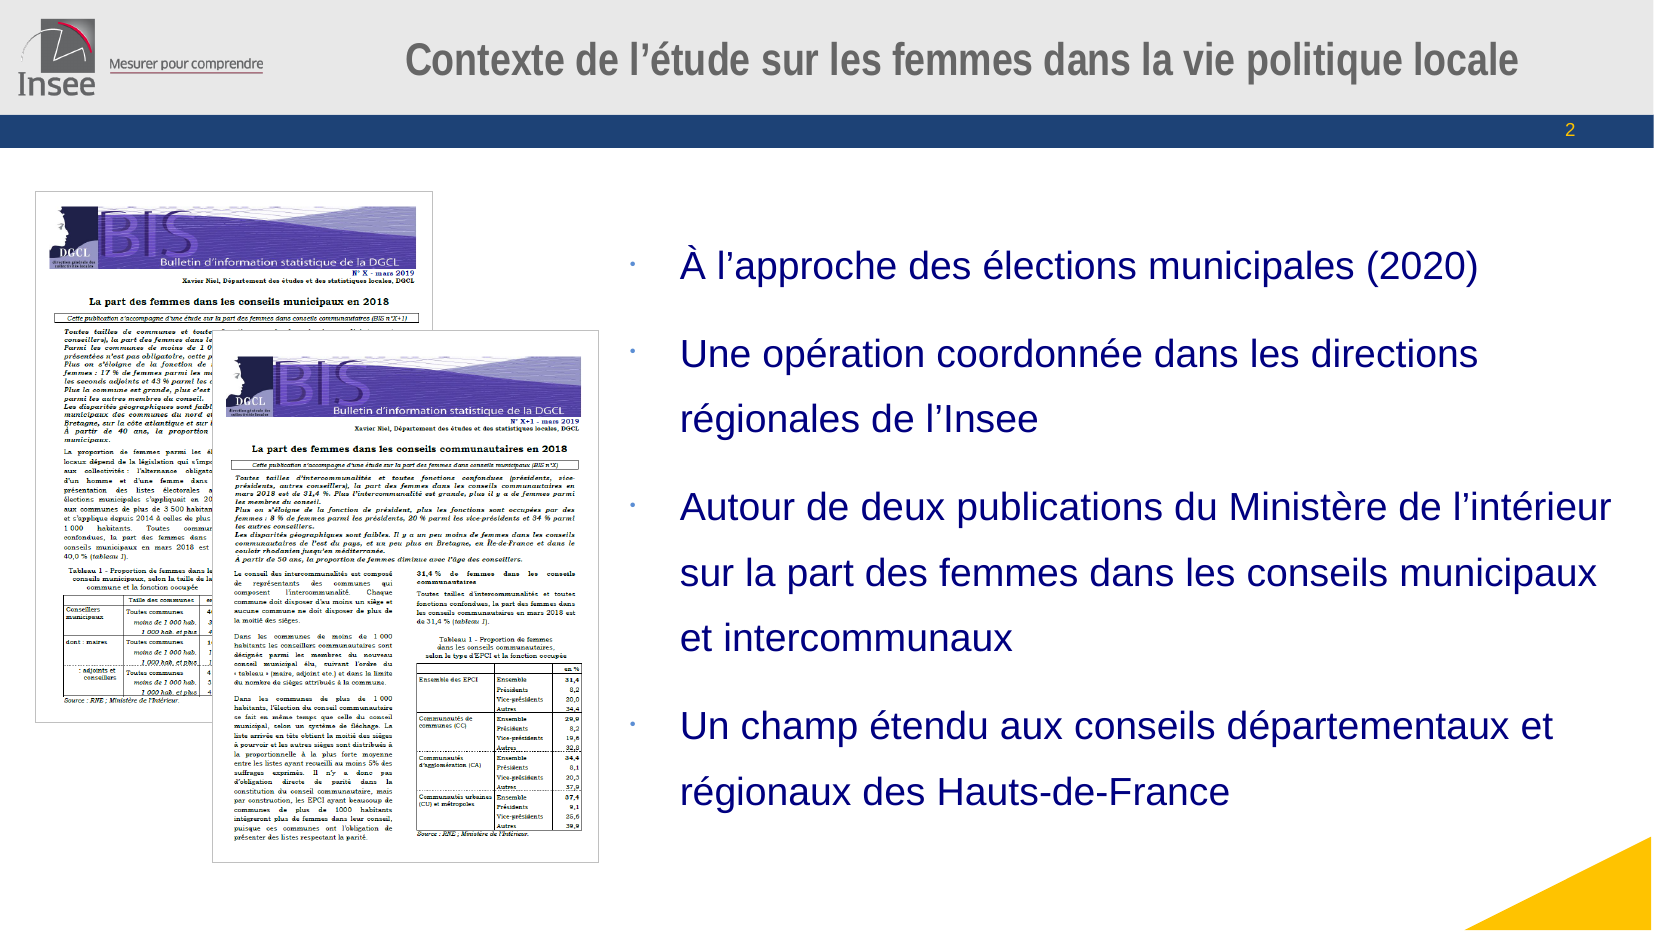

# Contexte de l’étude sur les femmes dans la vie politique locale
2
À l’approche des élections municipales (2020)
Une opération coordonnée dans les directions régionales de l’Insee
Autour de deux publications du Ministère de l’intérieur sur la part des femmes dans les conseils municipaux et intercommunaux
Un champ étendu aux conseils départementaux et régionaux des Hauts-de-France